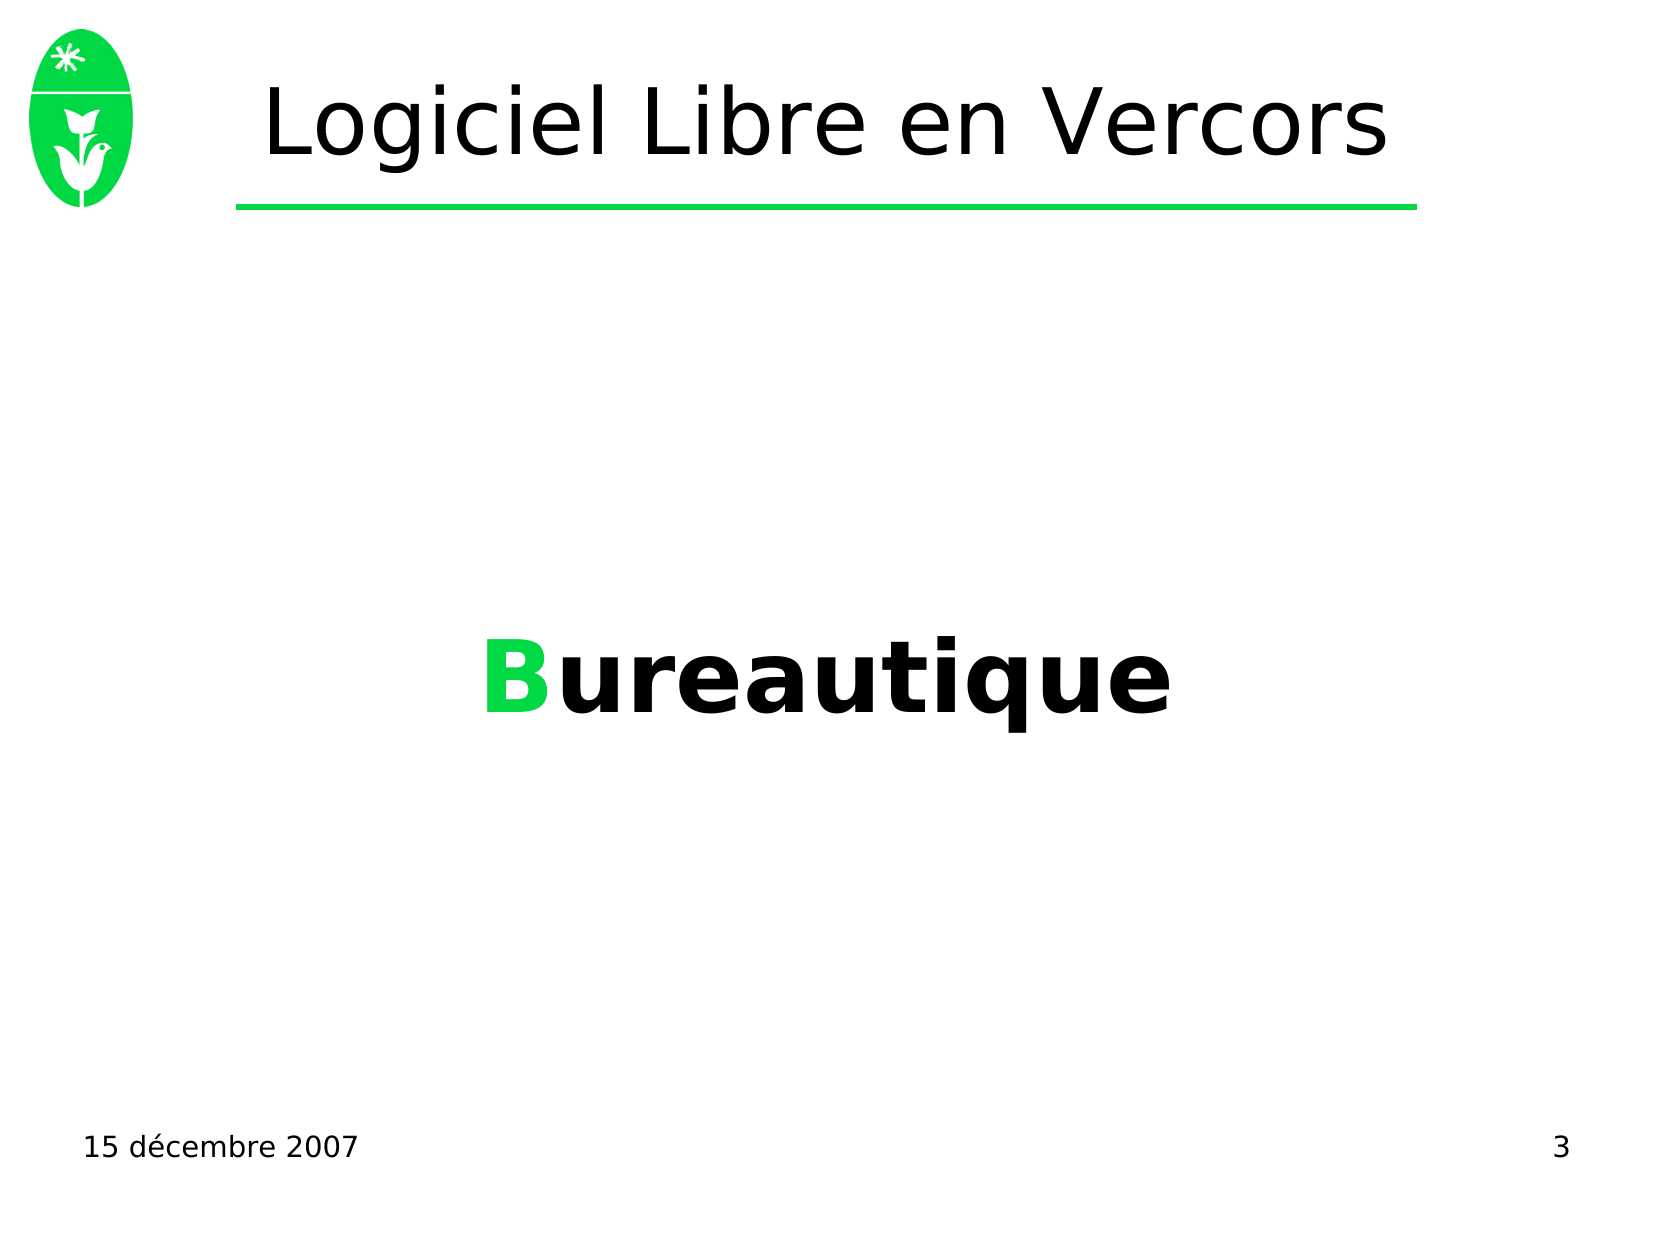

# Logiciel Libre en Vercors
Bureautique
15 décembre 2007
3